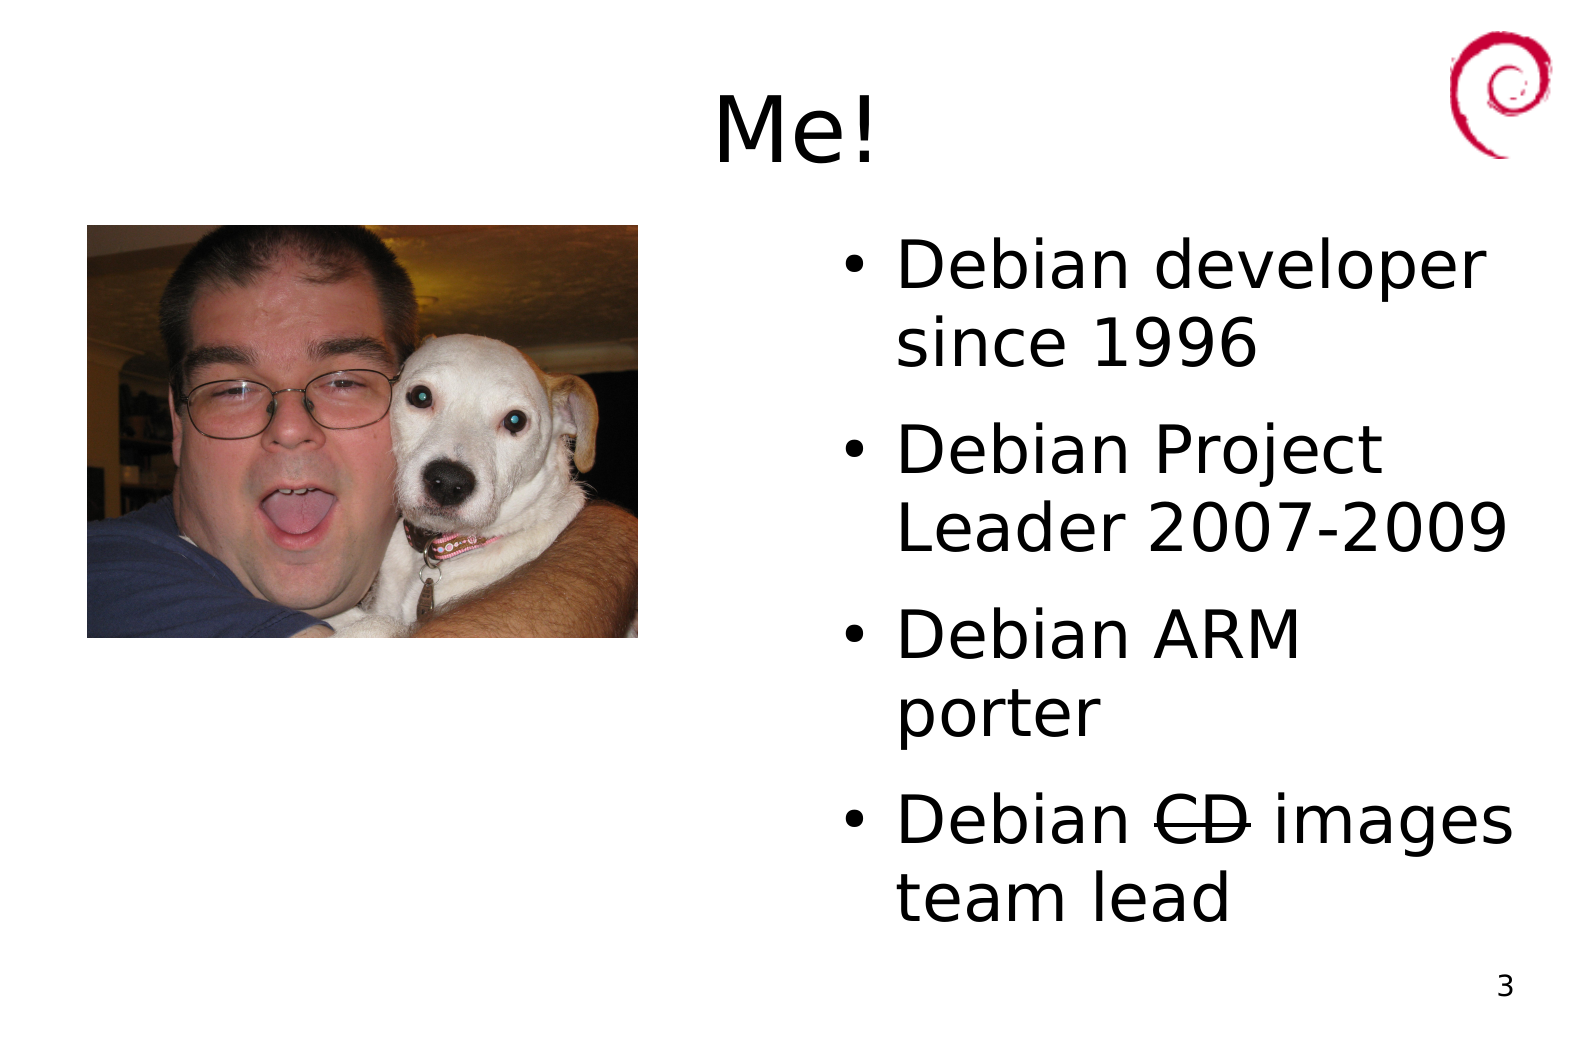

# Me!
Debian developer since 1996
Debian Project Leader 2007-2009
Debian ARM porter
Debian CD images team lead
3